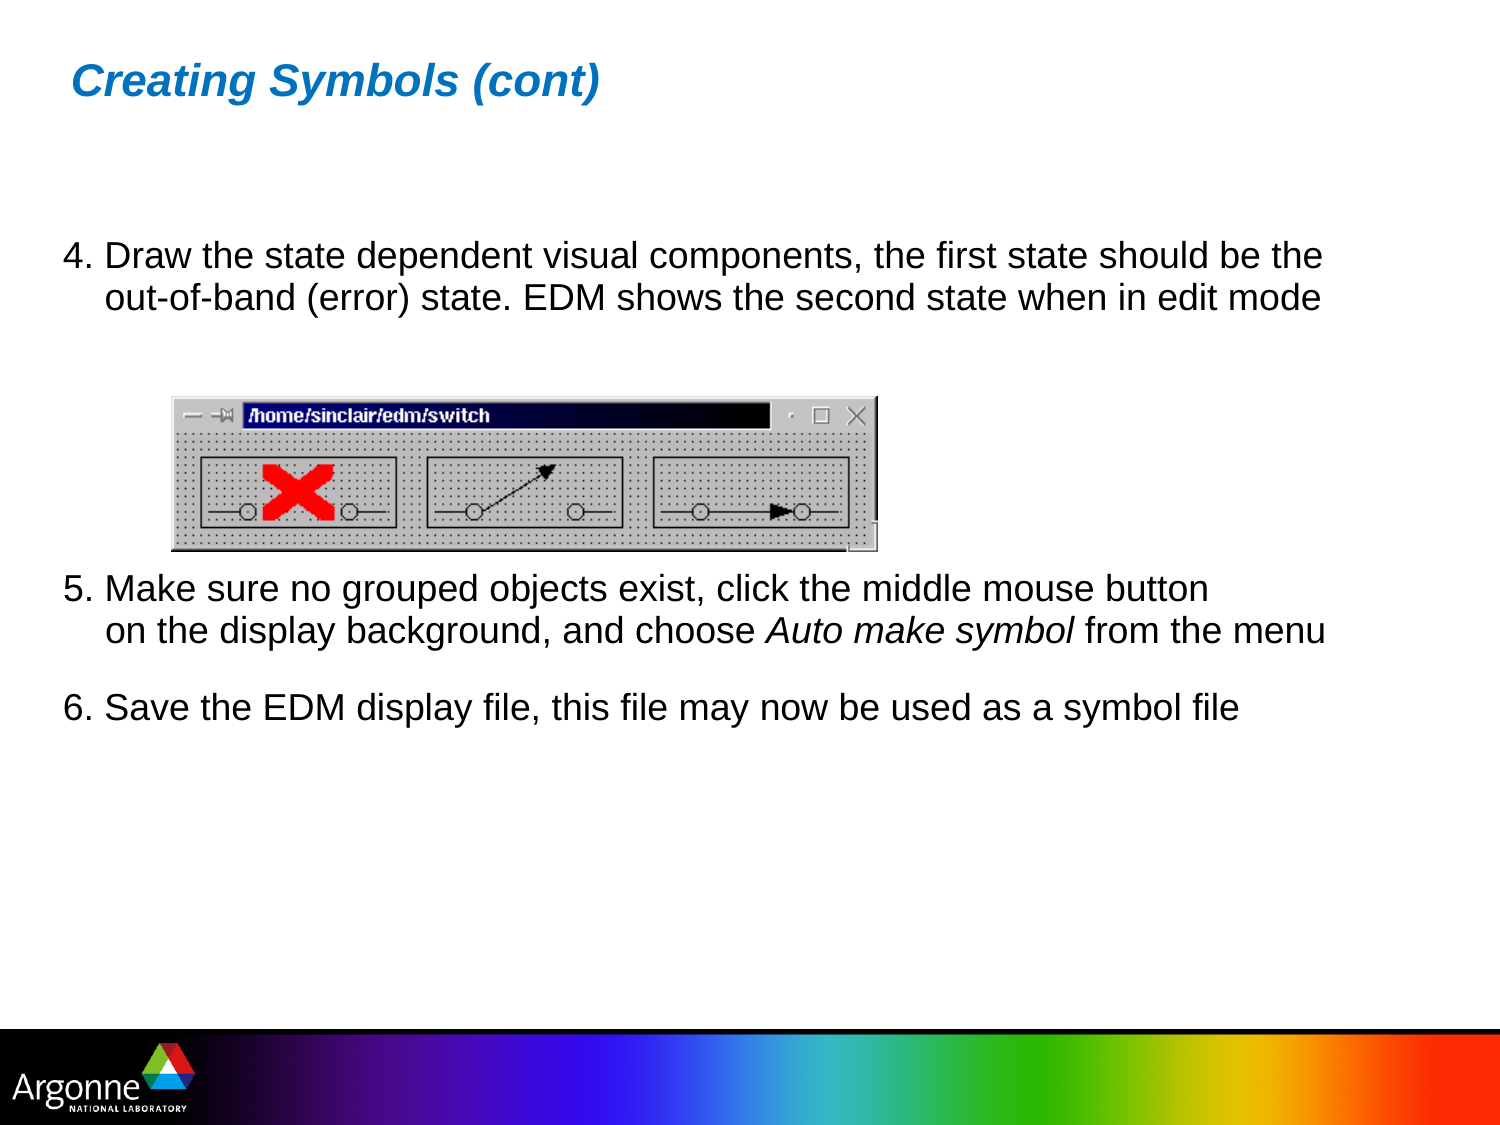

# Creating Symbols (cont)
4. Draw the state dependent visual components, the first state should be the
 out-of-band (error) state. EDM shows the second state when in edit mode
5. Make sure no grouped objects exist, click the middle mouse button
 on the display background, and choose Auto make symbol from the menu
6. Save the EDM display file, this file may now be used as a symbol file